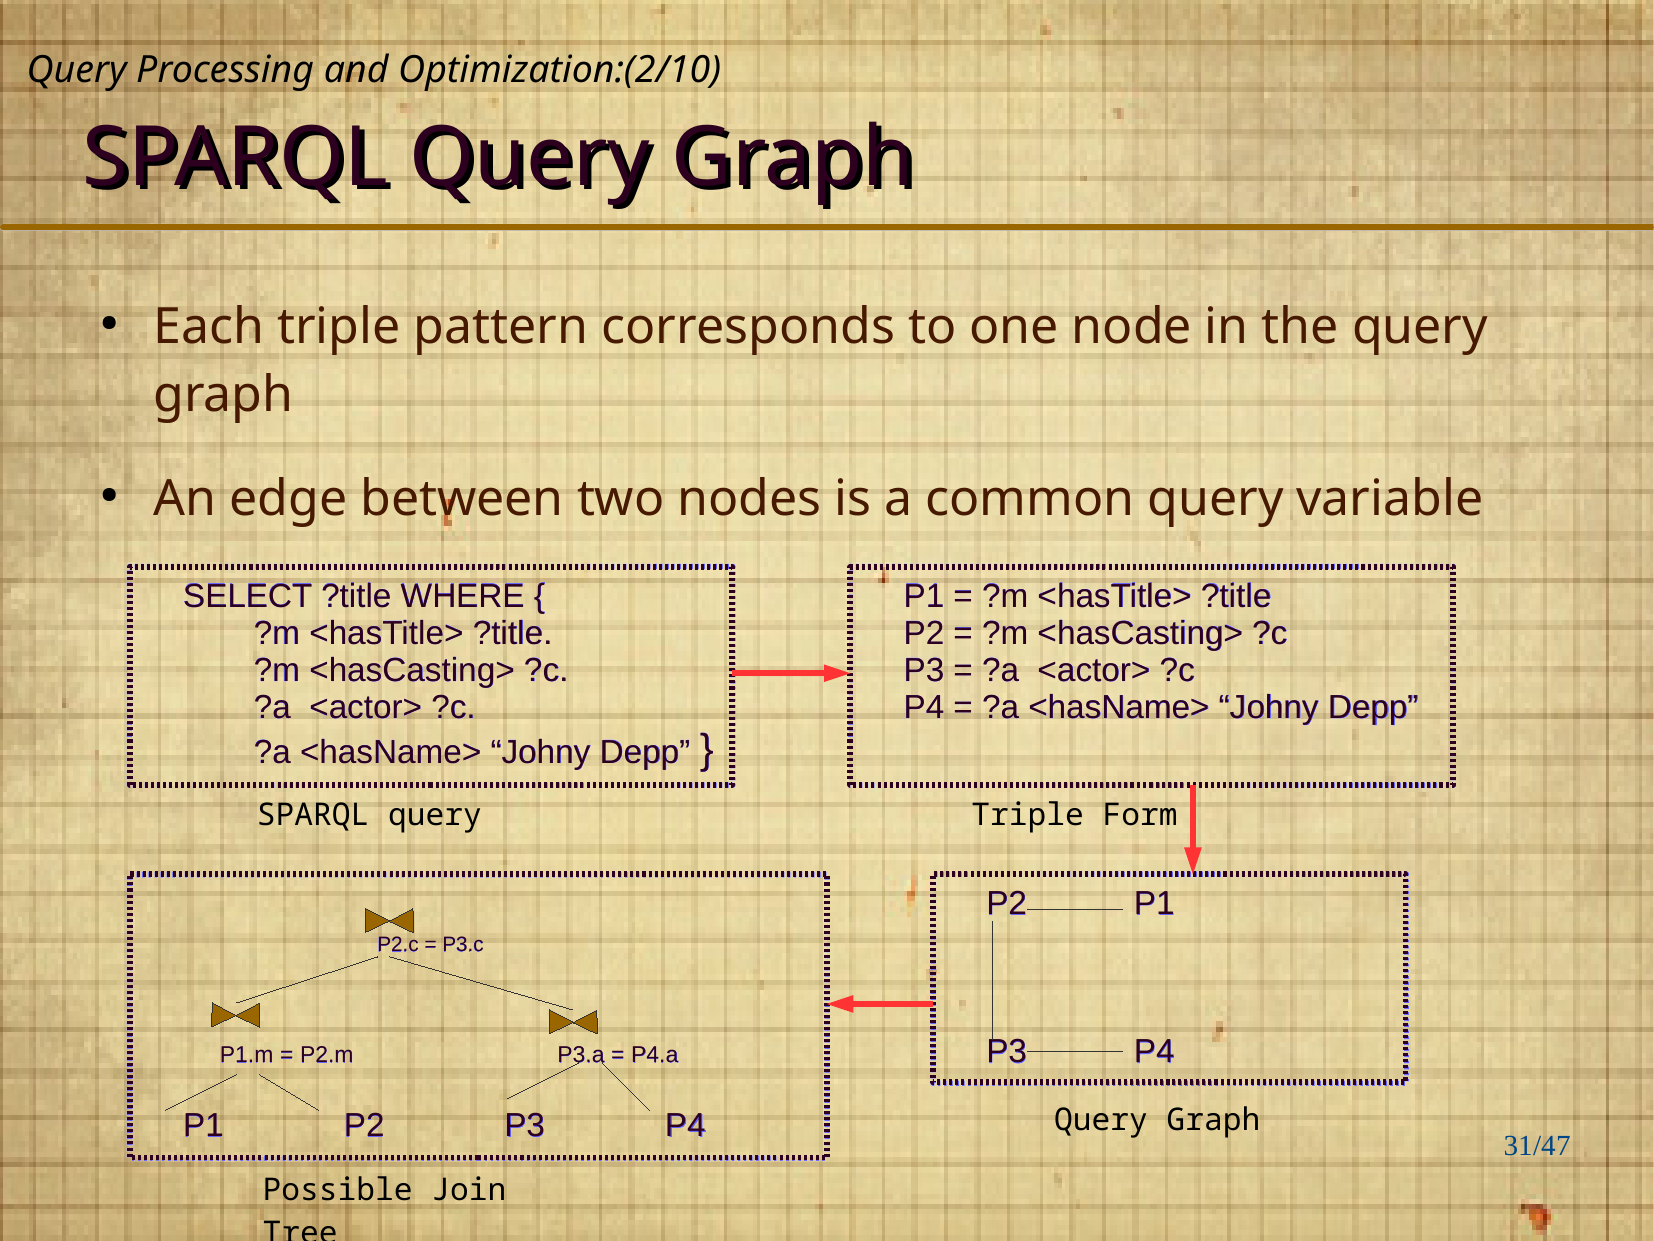

Query Processing and Optimization:(2/10)
# SPARQL Query Graph
Each triple pattern corresponds to one node in the query graph
An edge between two nodes is a common query variable
SELECT ?title WHERE {
?m <hasTitle> ?title.
?m <hasCasting> ?c.
?a <actor> ?c.
?a <hasName> “Johny Depp” }
SPARQL query
P1 = ?m <hasTitle> ?title
P2 = ?m <hasCasting> ?c
P3 = ?a <actor> ?c
P4 = ?a <hasName> “Johny Depp”
Triple Form
 P2.c = P3.c
 P1.m = P2.m P3.a = P4.a
P1 P2 P3 P4
Possible Join Tree
P2 		P1
P3 		P4
Query Graph
31